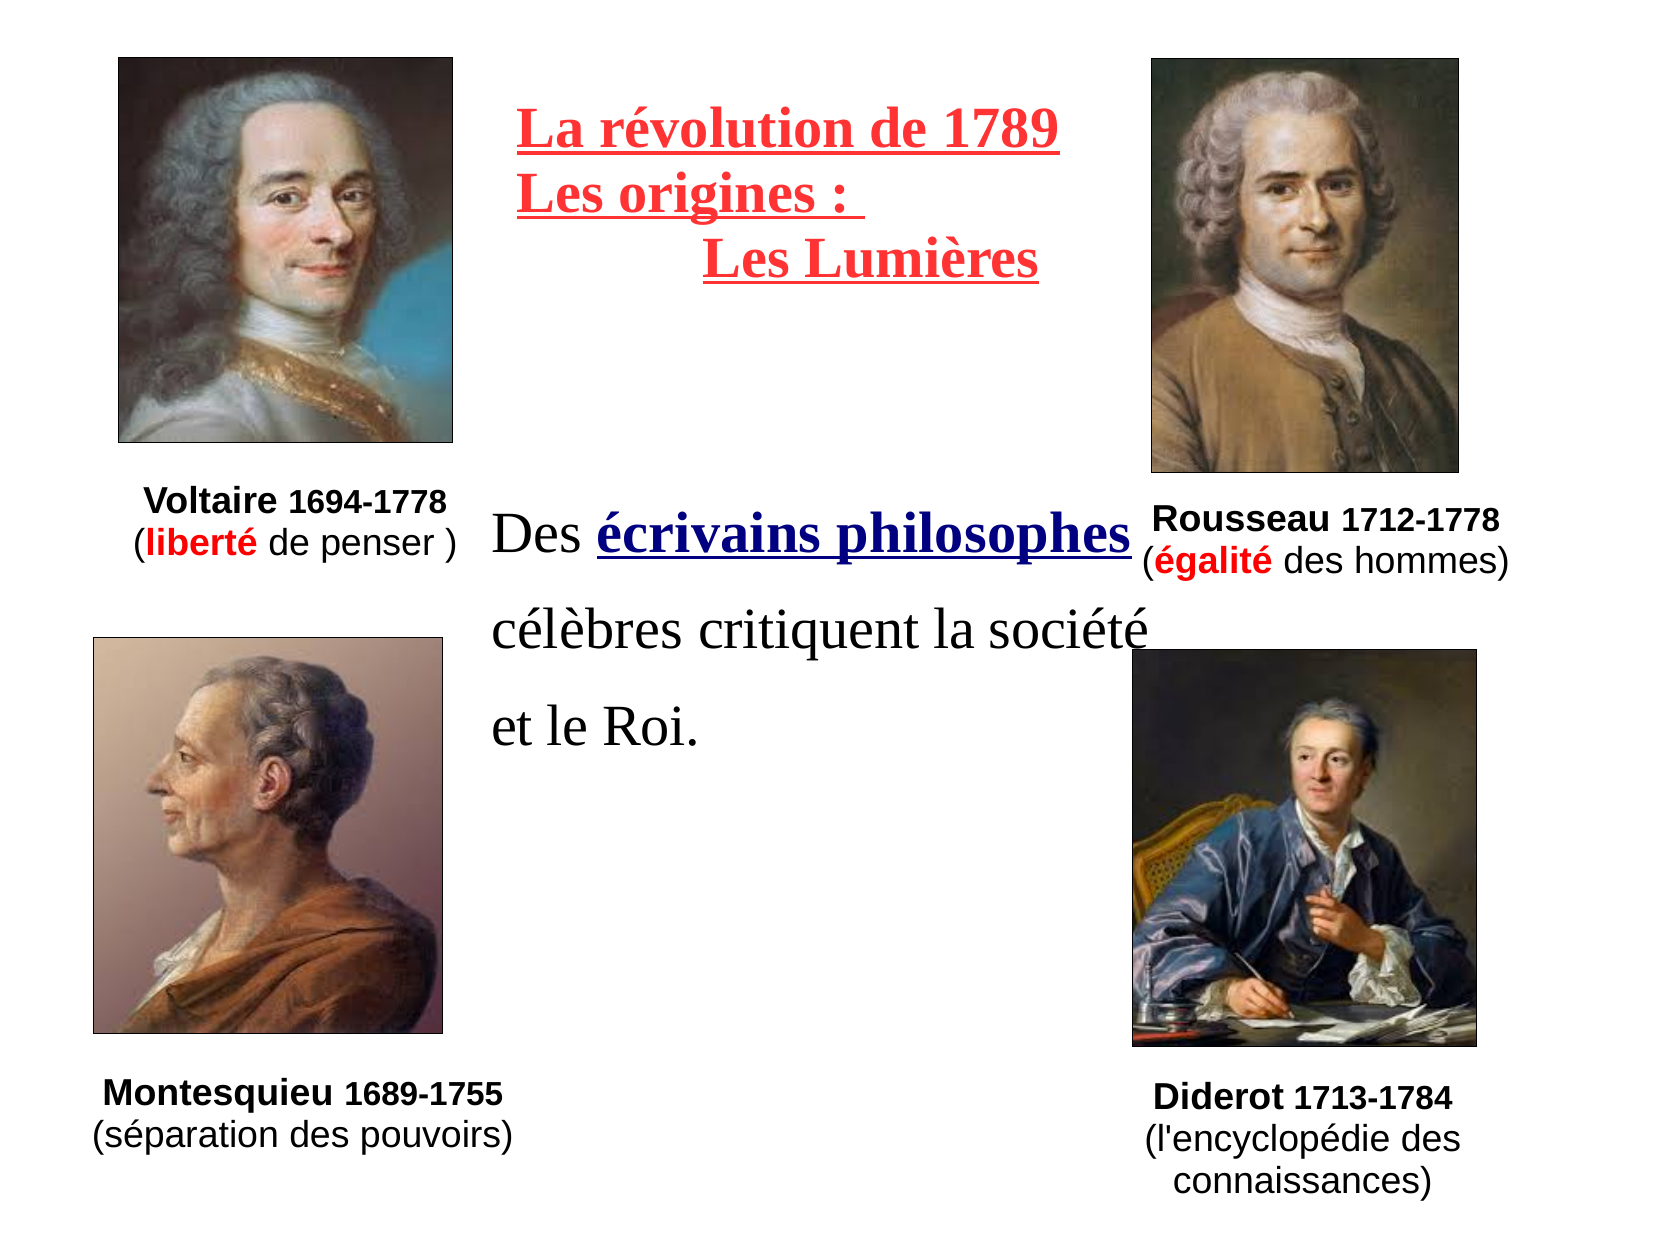

La révolution de 1789
Les origines :
Les Lumières
Des écrivains philosophes
célèbres critiquent la société et le Roi.
Voltaire 1694-1778
(liberté de penser )
Rousseau 1712-1778
(égalité des hommes)
Montesquieu 1689-1755 (séparation des pouvoirs)
Diderot 1713-1784
(l'encyclopédie des connaissances)